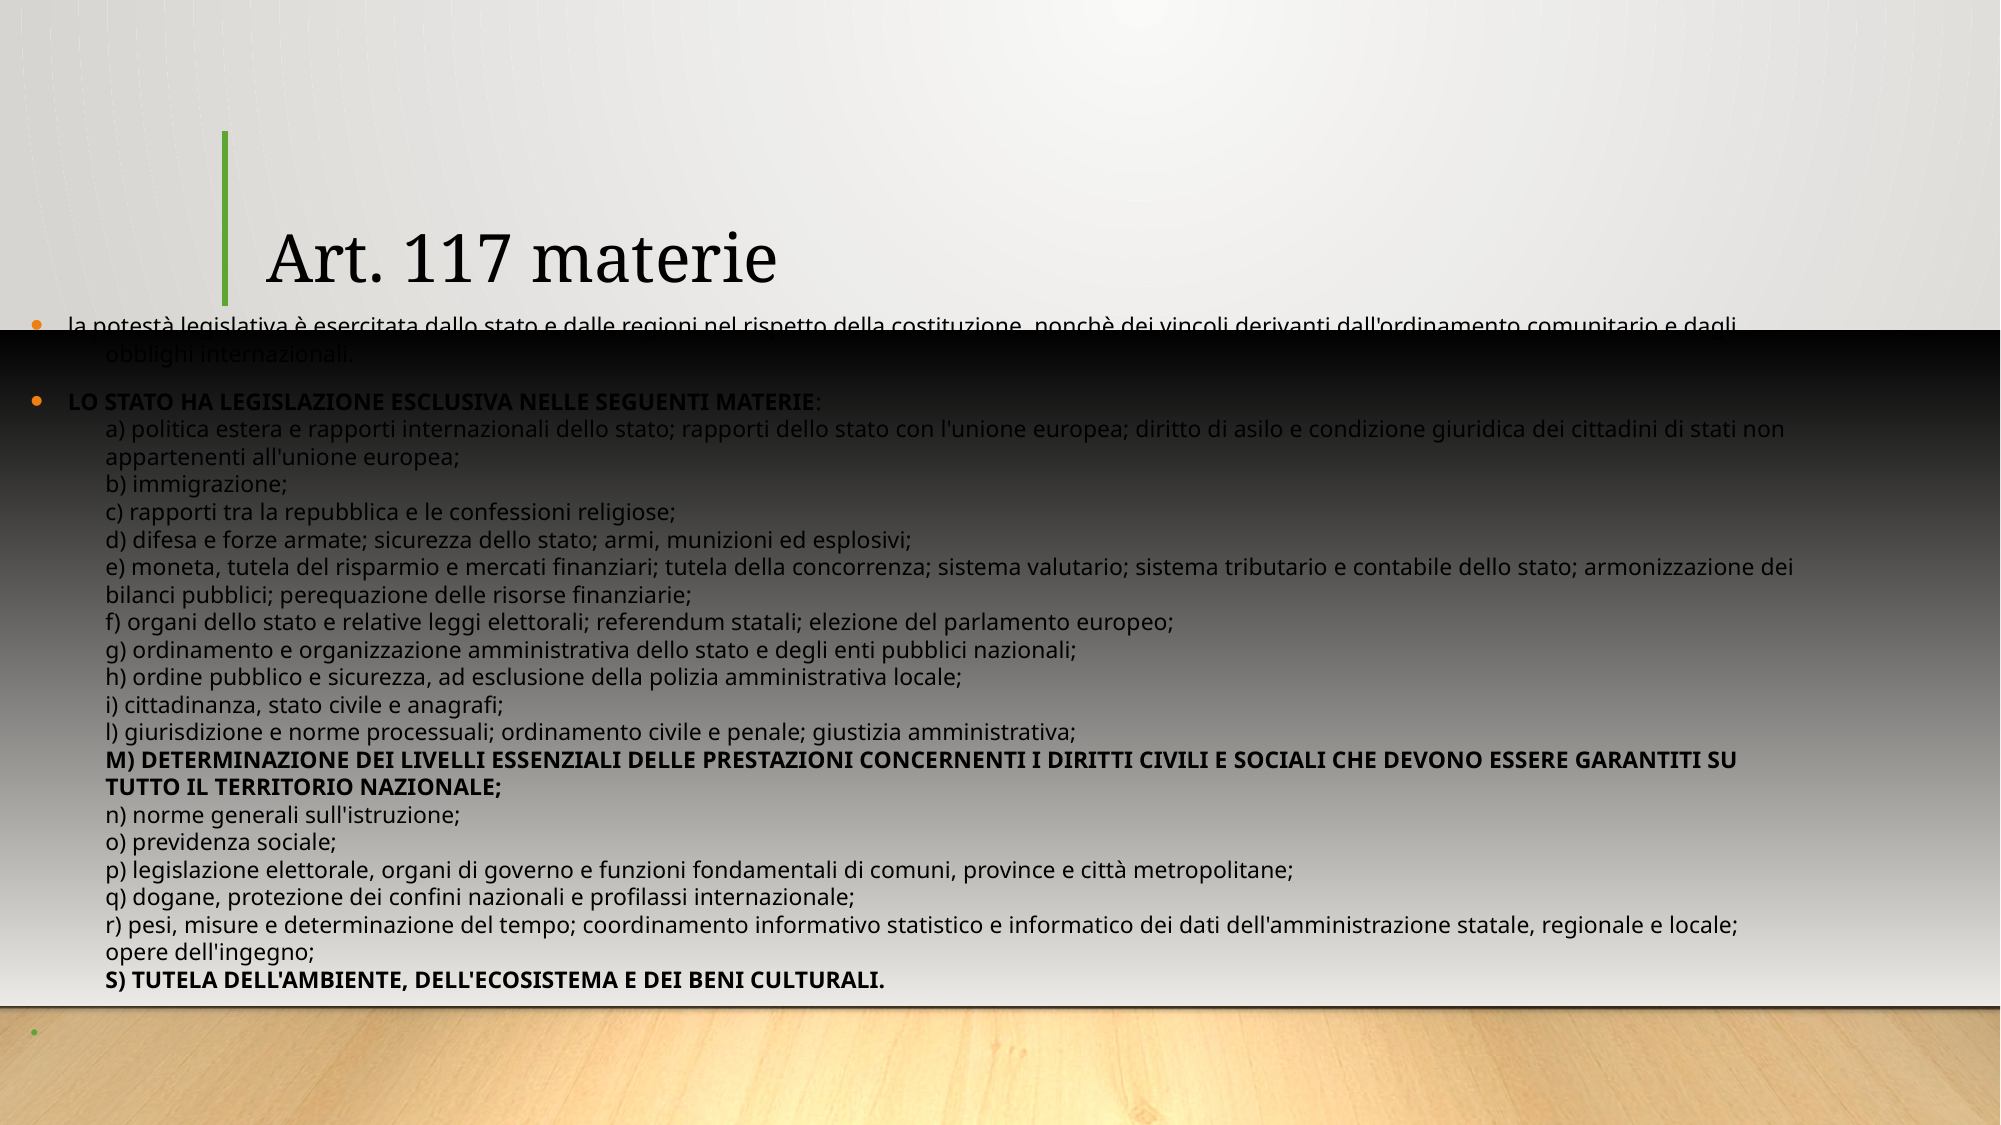

# Art. 117 materie
la potestà legislativa è esercitata dallo stato e dalle regioni nel rispetto della costituzione, nonchè dei vincoli derivanti dall'ordinamento comunitario e dagli obblighi internazionali.
LO STATO HA LEGISLAZIONE ESCLUSIVA NELLE SEGUENTI MATERIE:
a) politica estera e rapporti internazionali dello stato; rapporti dello stato con l'unione europea; diritto di asilo e condizione giuridica dei cittadini di stati non appartenenti all'unione europea;
b) immigrazione;
c) rapporti tra la repubblica e le confessioni religiose;
d) difesa e forze armate; sicurezza dello stato; armi, munizioni ed esplosivi;
e) moneta, tutela del risparmio e mercati finanziari; tutela della concorrenza; sistema valutario; sistema tributario e contabile dello stato; armonizzazione dei bilanci pubblici; perequazione delle risorse finanziarie;
f) organi dello stato e relative leggi elettorali; referendum statali; elezione del parlamento europeo;
g) ordinamento e organizzazione amministrativa dello stato e degli enti pubblici nazionali;
h) ordine pubblico e sicurezza, ad esclusione della polizia amministrativa locale;
i) cittadinanza, stato civile e anagrafi;
l) giurisdizione e norme processuali; ordinamento civile e penale; giustizia amministrativa;
M) DETERMINAZIONE DEI LIVELLI ESSENZIALI DELLE PRESTAZIONI CONCERNENTI I DIRITTI CIVILI E SOCIALI CHE DEVONO ESSERE GARANTITI SU TUTTO IL TERRITORIO NAZIONALE;
n) norme generali sull'istruzione;
o) previdenza sociale;
p) legislazione elettorale, organi di governo e funzioni fondamentali di comuni, province e città metropolitane;
q) dogane, protezione dei confini nazionali e profilassi internazionale;
r) pesi, misure e determinazione del tempo; coordinamento informativo statistico e informatico dei dati dell'amministrazione statale, regionale e locale; opere dell'ingegno;
S) TUTELA DELL'AMBIENTE, DELL'ECOSISTEMA E DEI BENI CULTURALI.